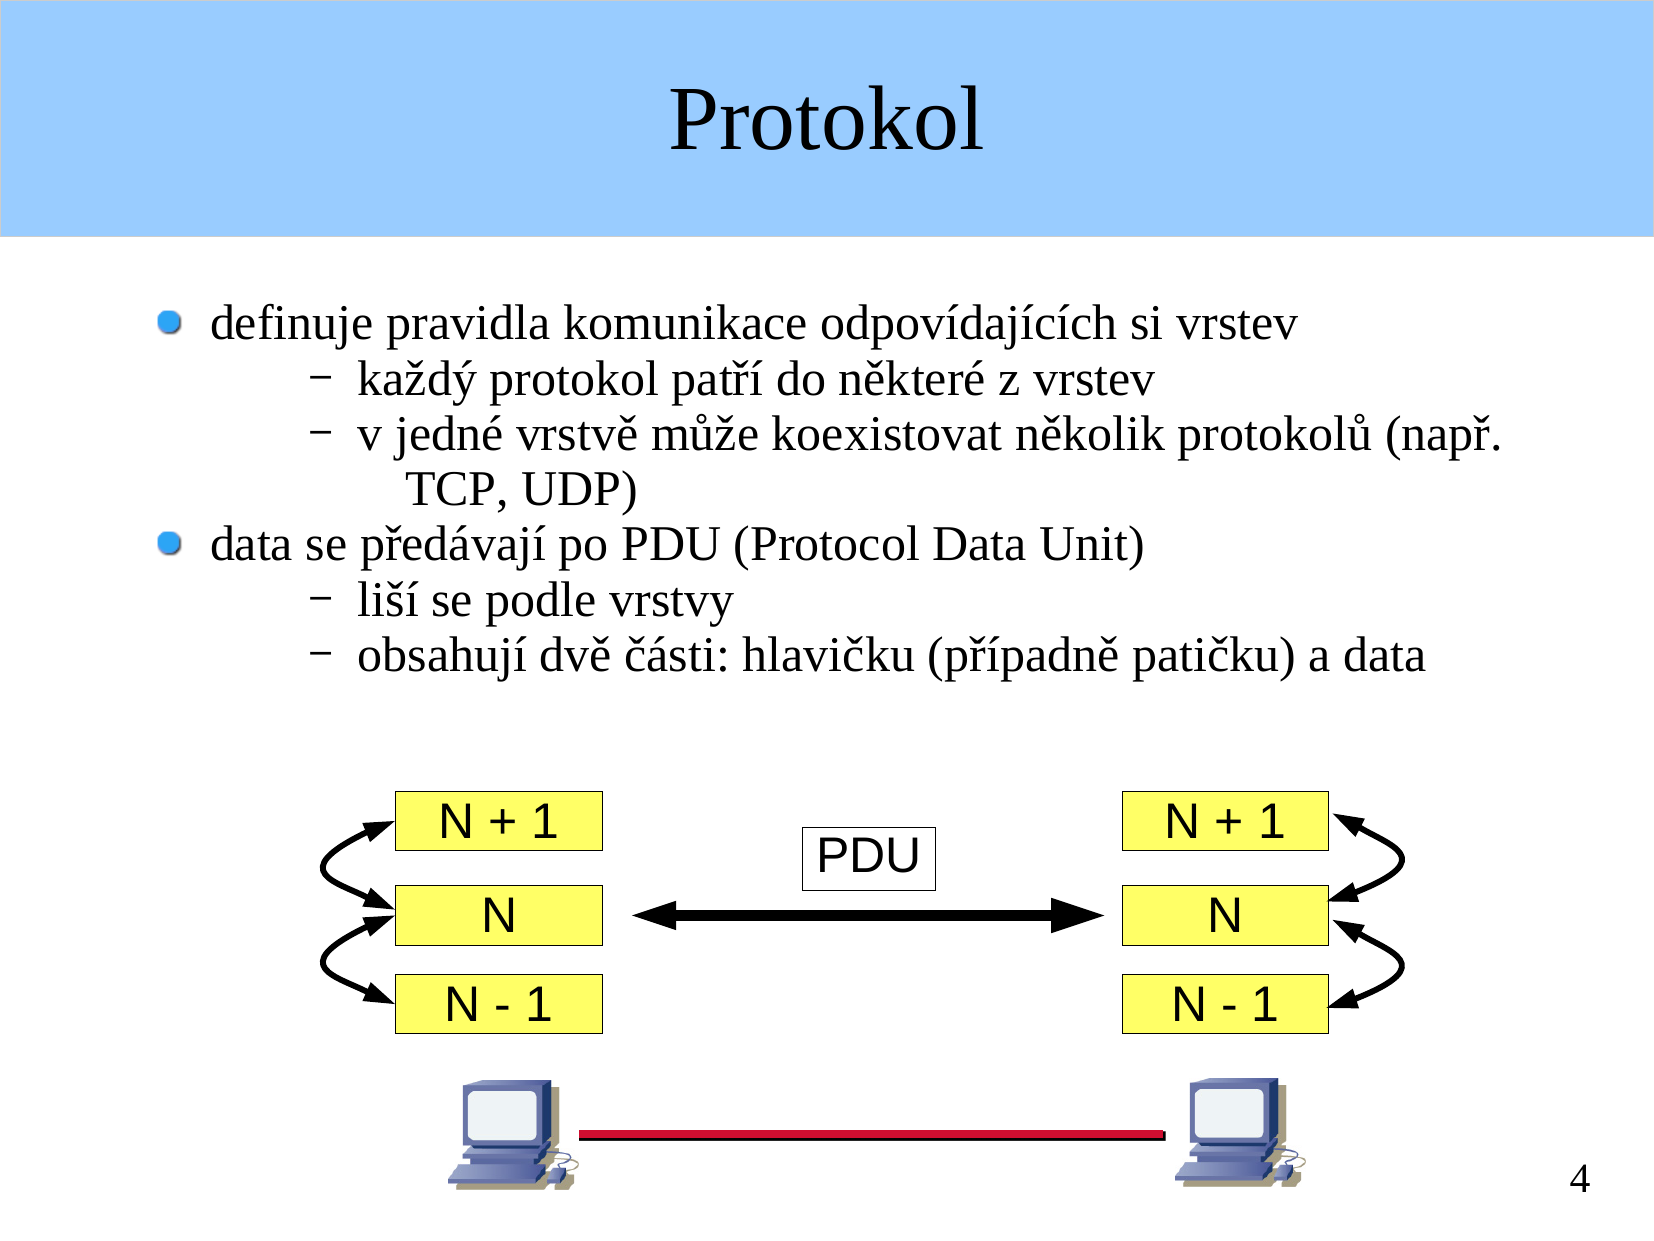

# Protokol
definuje pravidla komunikace odpovídajících si vrstev
každý protokol patří do některé z vrstev
v jedné vrstvě může koexistovat několik protokolů (např. TCP, UDP)
data se předávají po PDU (Protocol Data Unit)
liší se podle vrstvy
obsahují dvě části: hlavičku (případně patičku) a data
N + 1
N + 1
 PDU
N
N
N - 1
N - 1